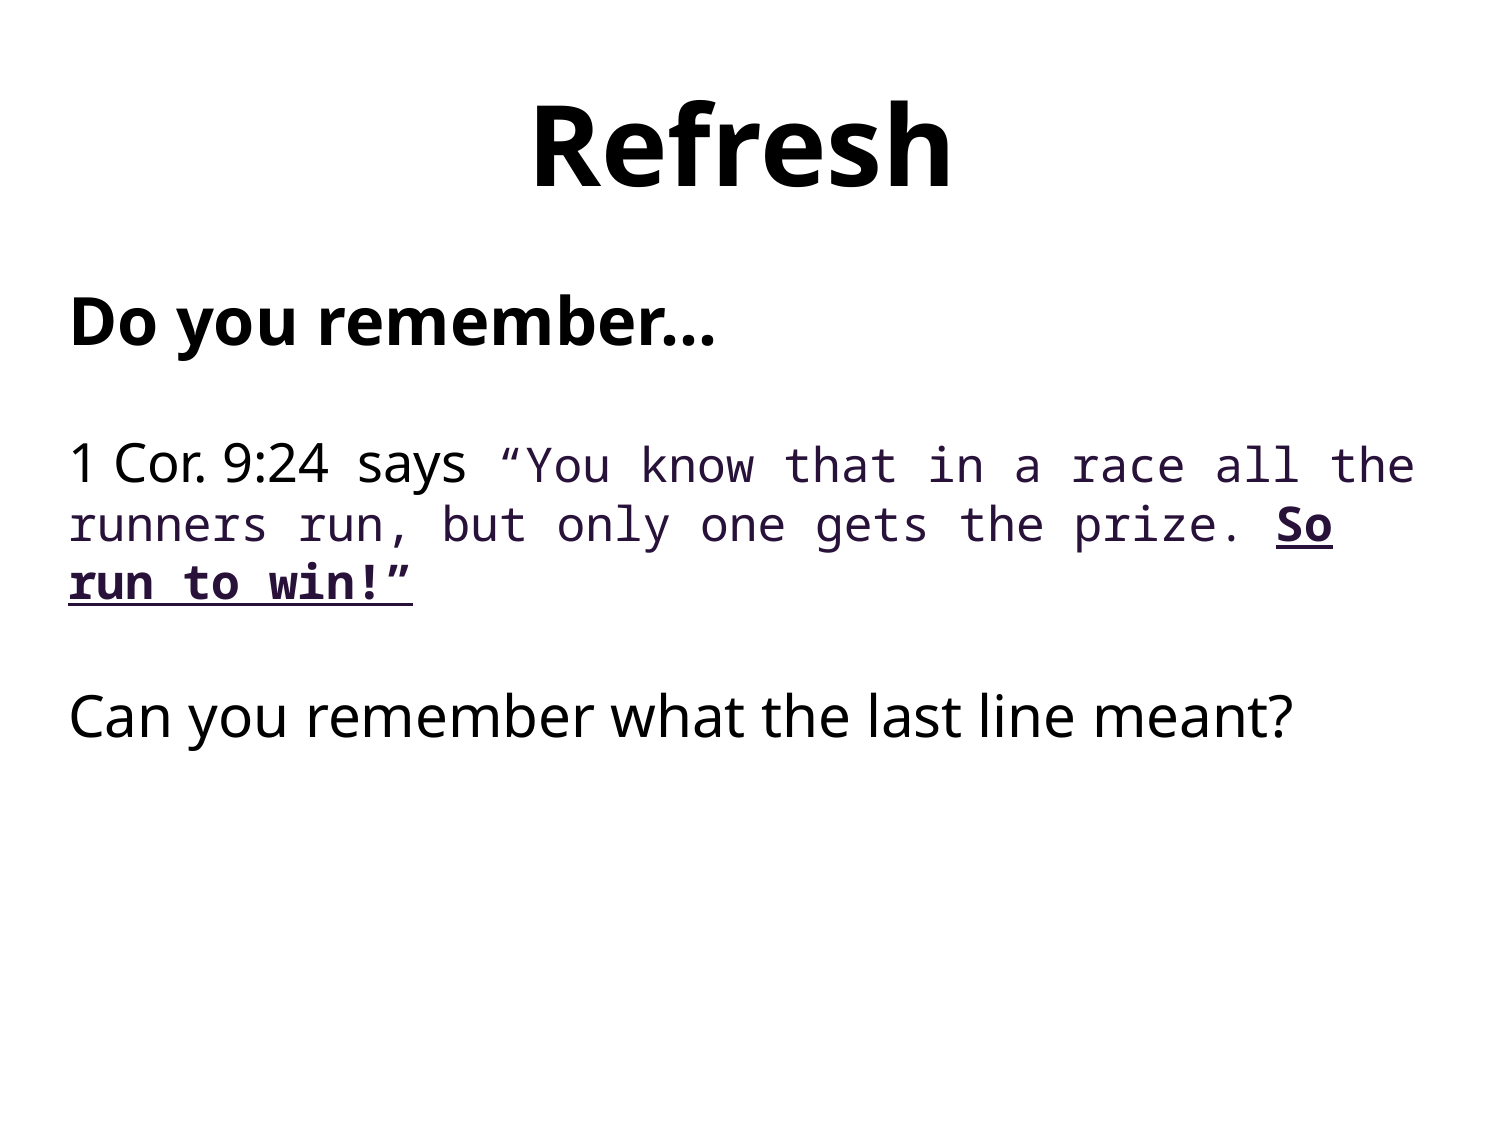

Refresh
Do you remember…
1 Cor. 9:24 says “You know that in a race all the runners run, but only one gets the prize. So run to win!”
Can you remember what the last line meant?